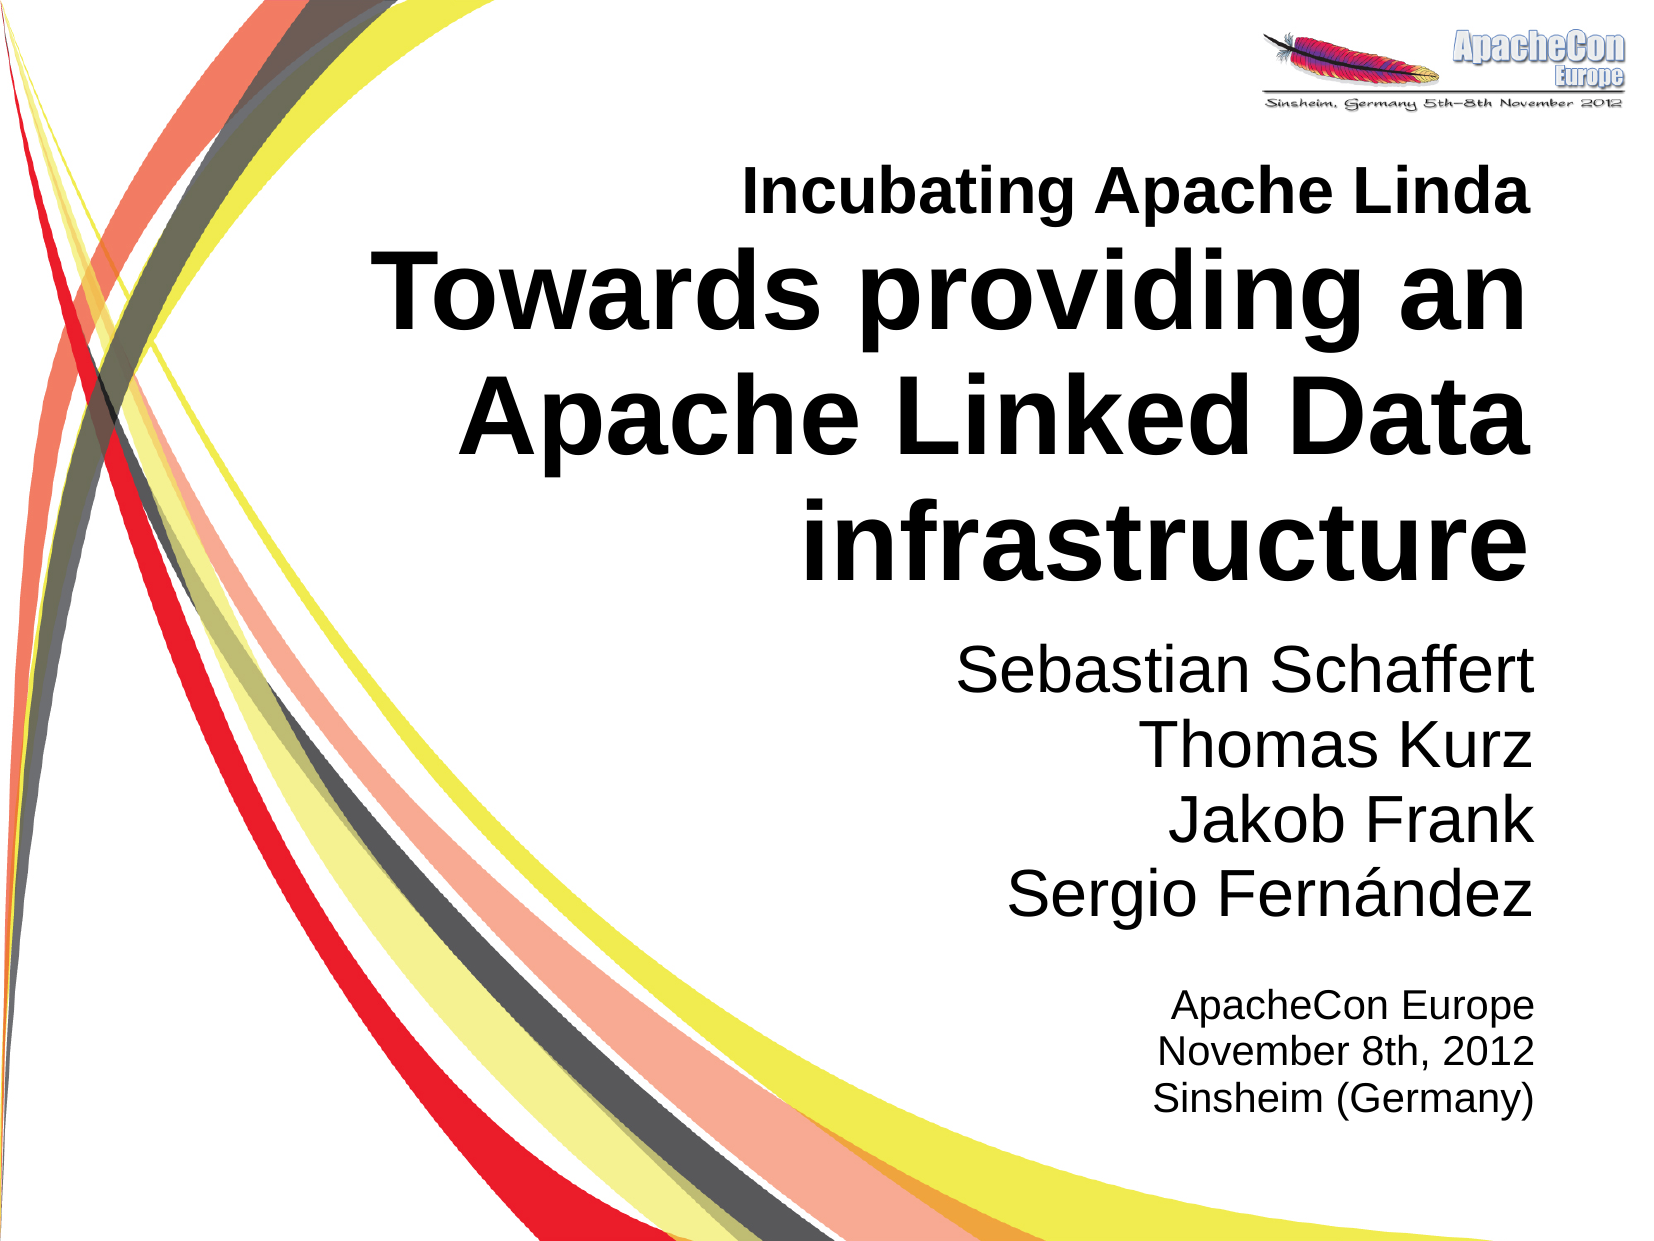

# Incubating Apache Linda Towards providing an Apache Linked Data infrastructure
Sebastian Schaffert
Thomas Kurz
Jakob Frank
Sergio Fernández
ApacheCon Europe
November 8th, 2012
Sinsheim (Germany)